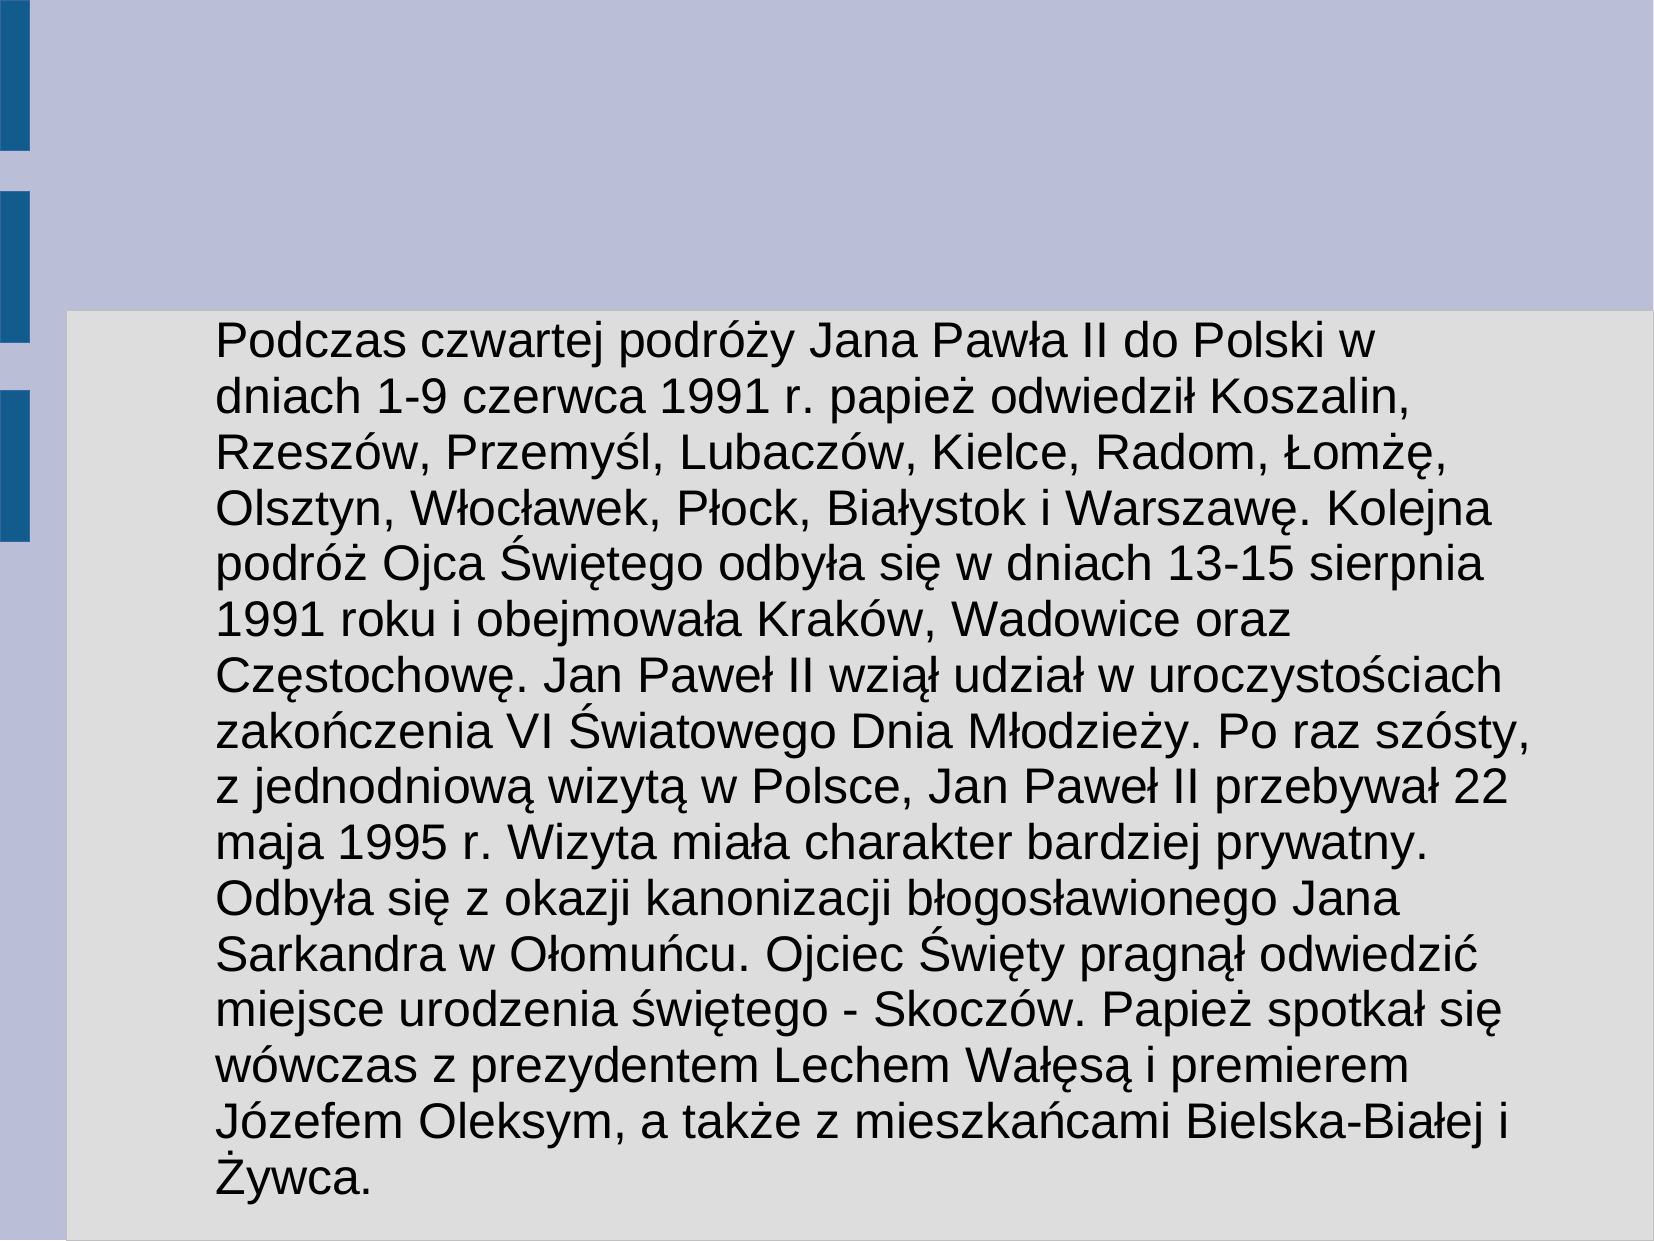

#
Podczas czwartej podróży Jana Pawła II do Polski w dniach 1-9 czerwca 1991 r. papież odwiedził Koszalin, Rzeszów, Przemyśl, Lubaczów, Kielce, Radom, Łomżę, Olsztyn, Włocławek, Płock, Białystok i Warszawę. Kolejna podróż Ojca Świętego odbyła się w dniach 13-15 sierpnia 1991 roku i obejmowała Kraków, Wadowice oraz Częstochowę. Jan Paweł II wziął udział w uroczystościach zakończenia VI Światowego Dnia Młodzieży. Po raz szósty, z jednodniową wizytą w Polsce, Jan Paweł II przebywał 22 maja 1995 r. Wizyta miała charakter bardziej prywatny. Odbyła się z okazji kanonizacji błogosławionego Jana Sarkandra w Ołomuńcu. Ojciec Święty pragnął odwiedzić miejsce urodzenia świętego - Skoczów. Papież spotkał się wówczas z prezydentem Lechem Wałęsą i premierem Józefem Oleksym, a także z mieszkańcami Bielska-Białej i Żywca.